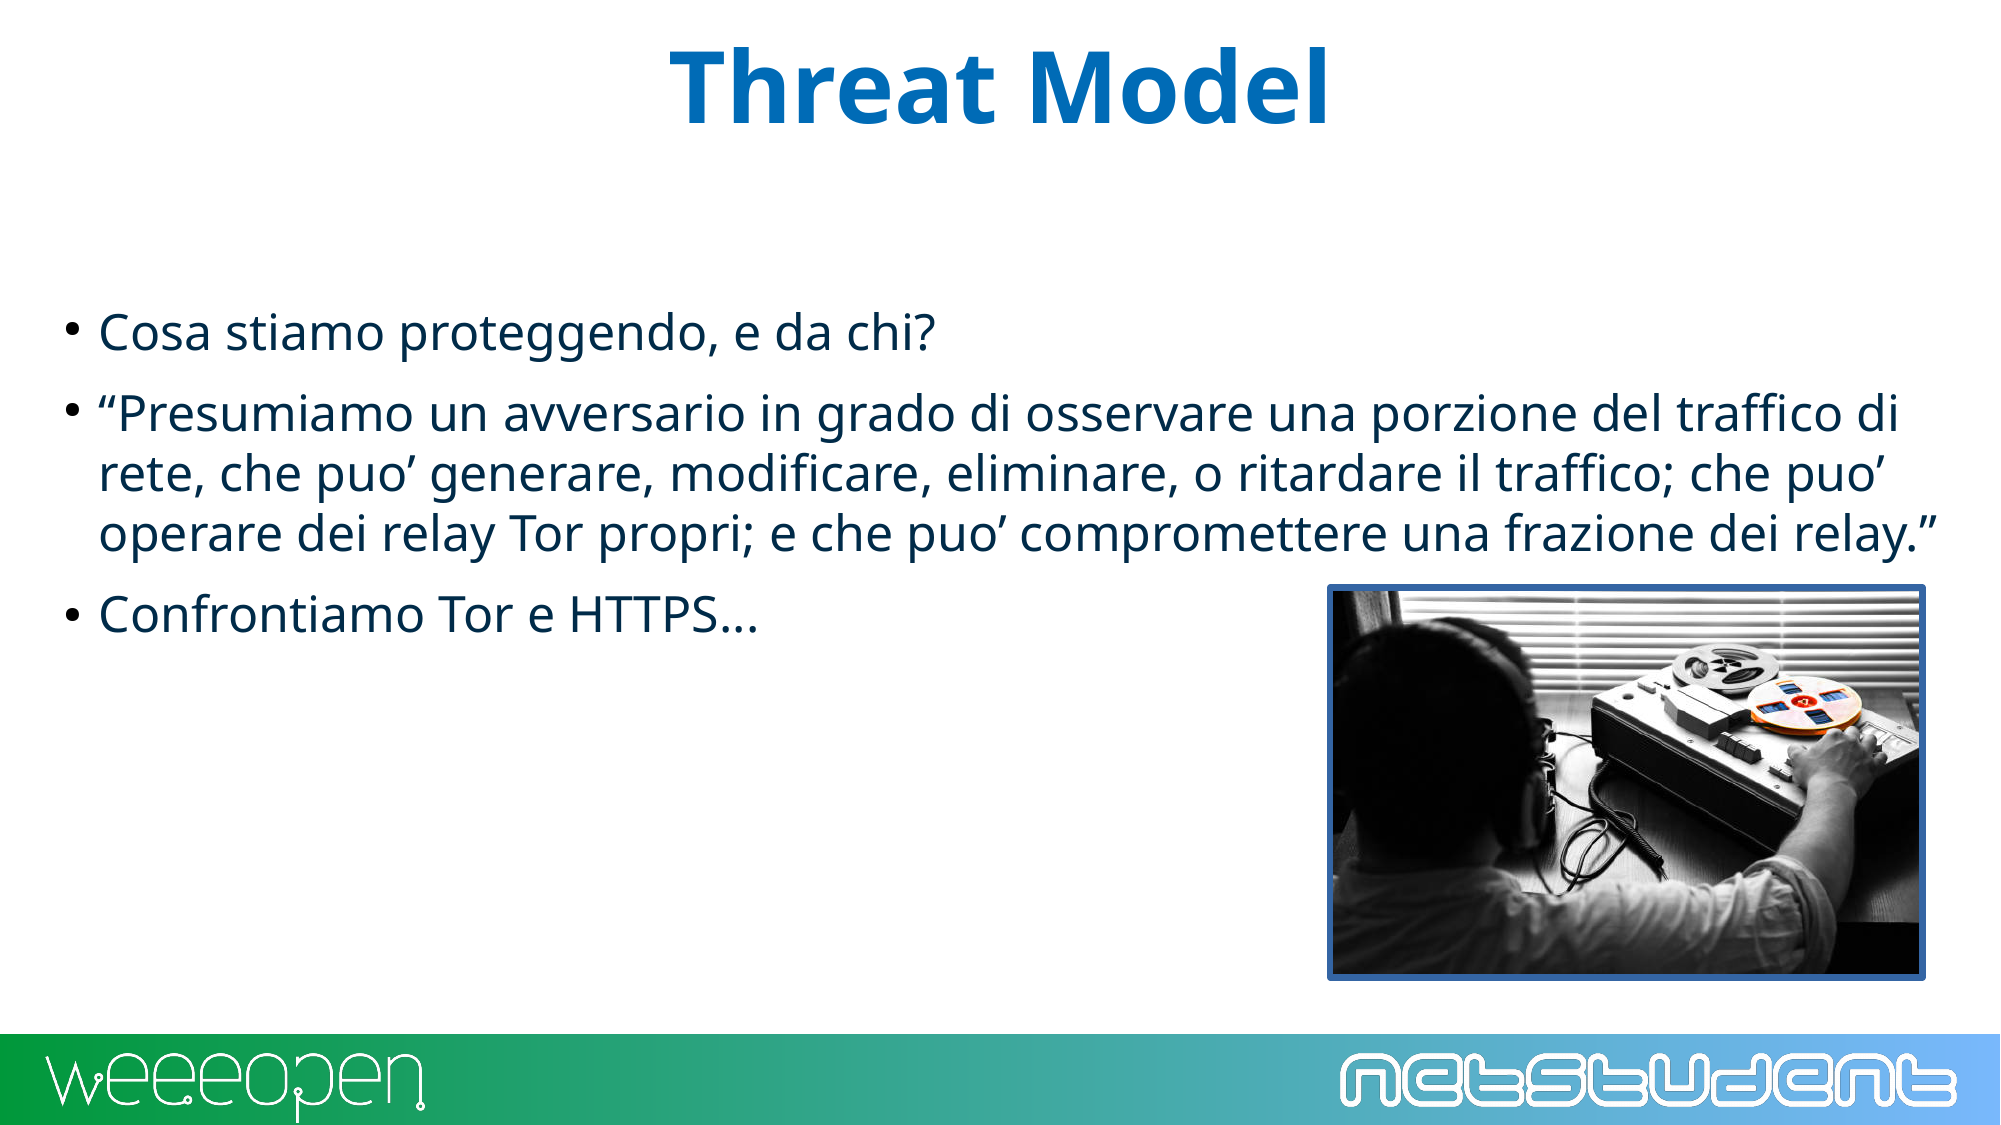

# Threat Model
Cosa stiamo proteggendo, e da chi?
“Presumiamo un avversario in grado di osservare una porzione del traffico di rete, che puo’ generare, modificare, eliminare, o ritardare il traffico; che puo’ operare dei relay Tor propri; e che puo’ compromettere una frazione dei relay.”
Confrontiamo Tor e HTTPS...